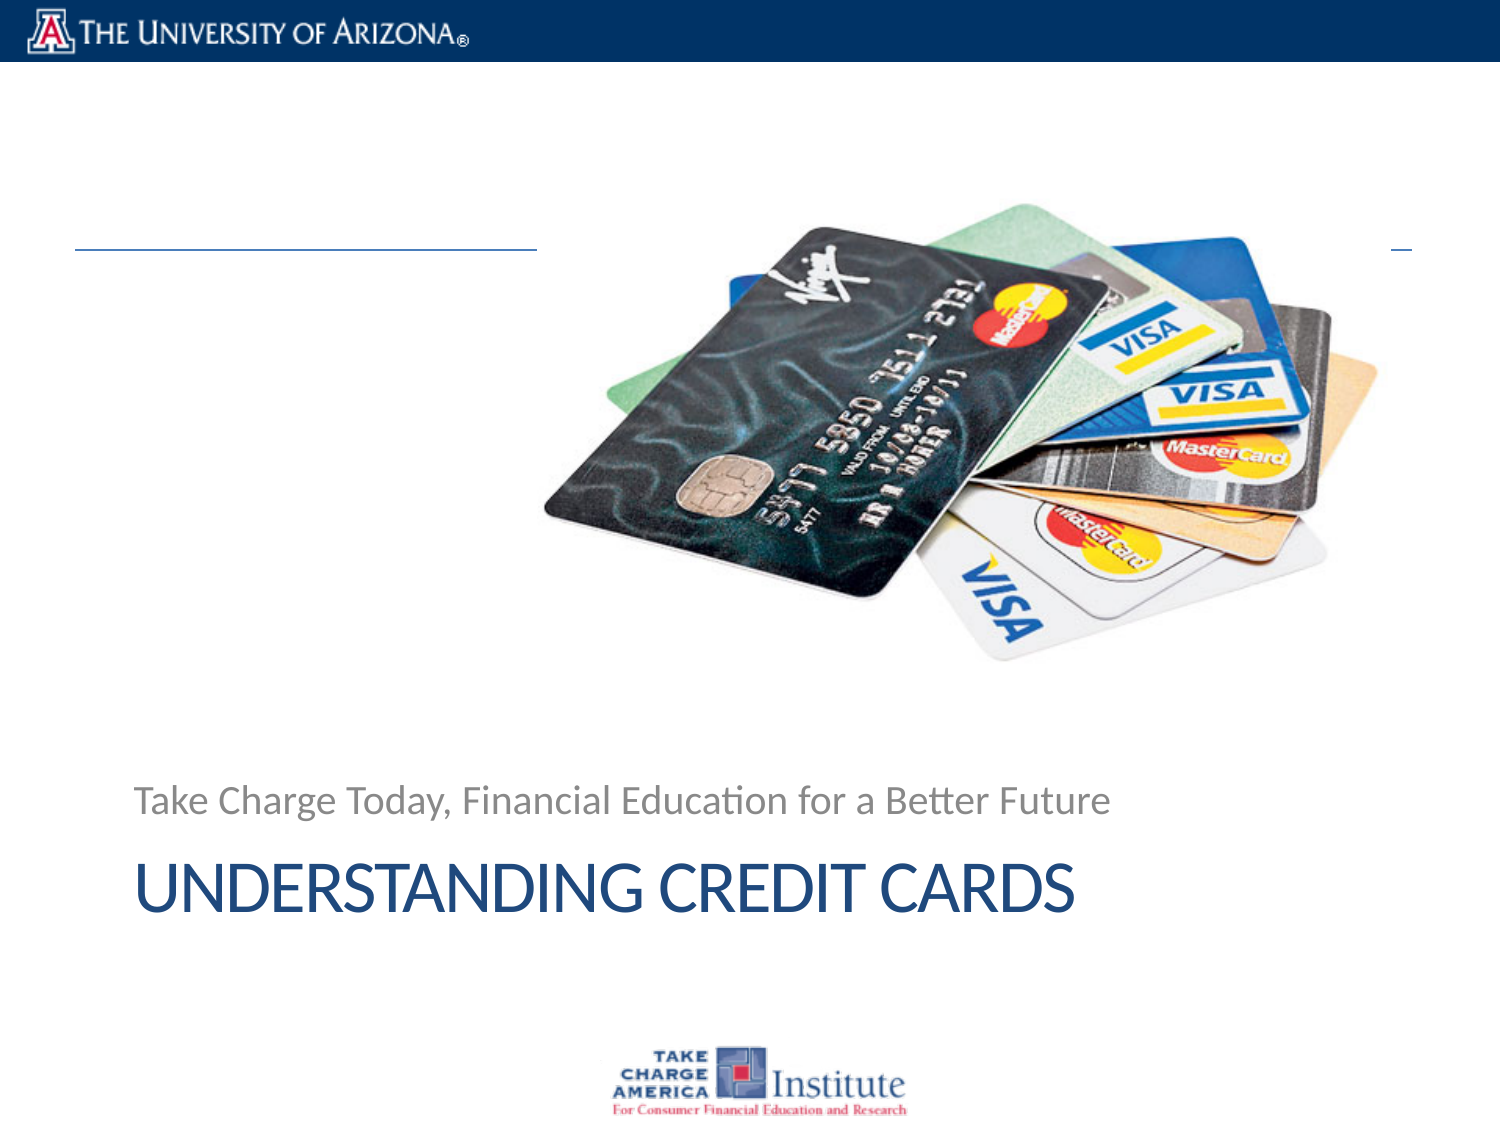

Take Charge Today, Financial Education for a Better Future
# Understanding Credit Cards